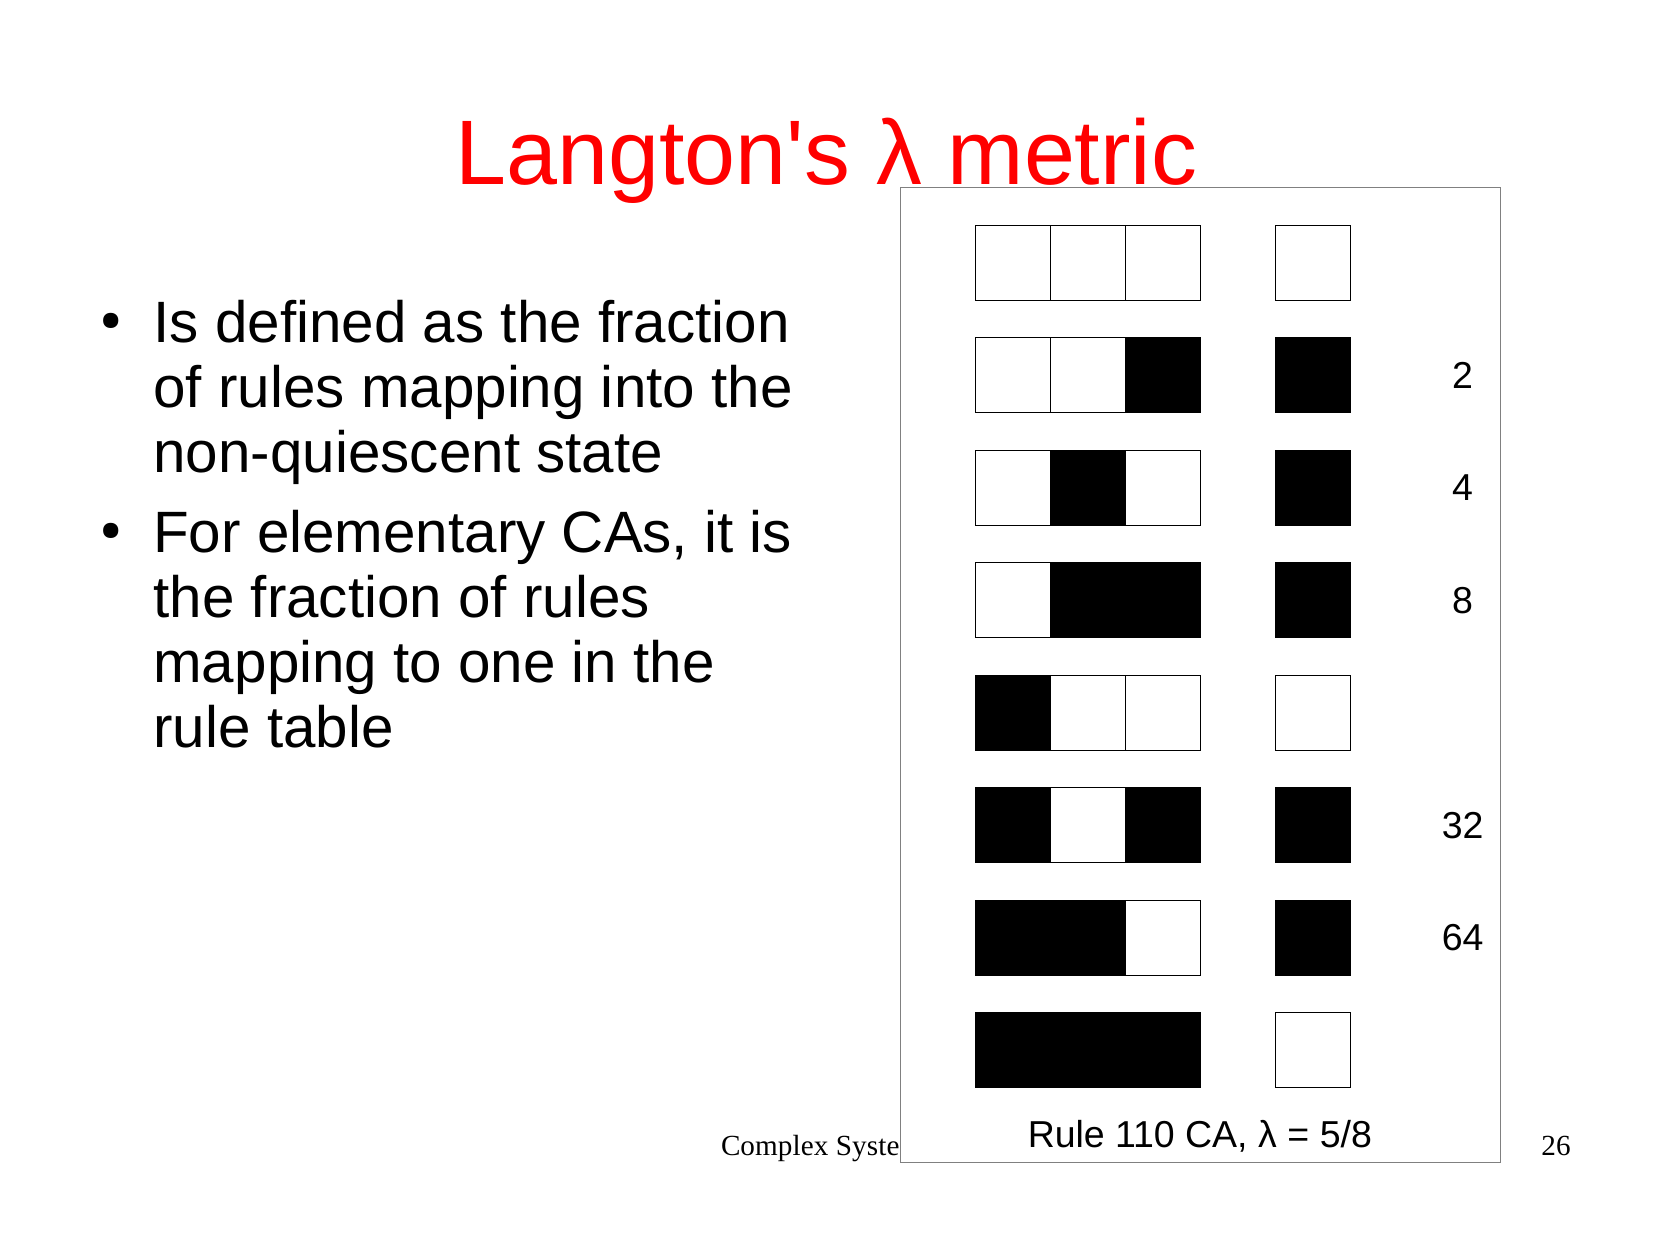

# Langton's λ metric
Is defined as the fraction of rules mapping into the non-quiescent state
For elementary CAs, it is the fraction of rules mapping to one in the rule table
2
4
8
32
64
Rule 110 CA, λ = 5/8
Complex Systems
26